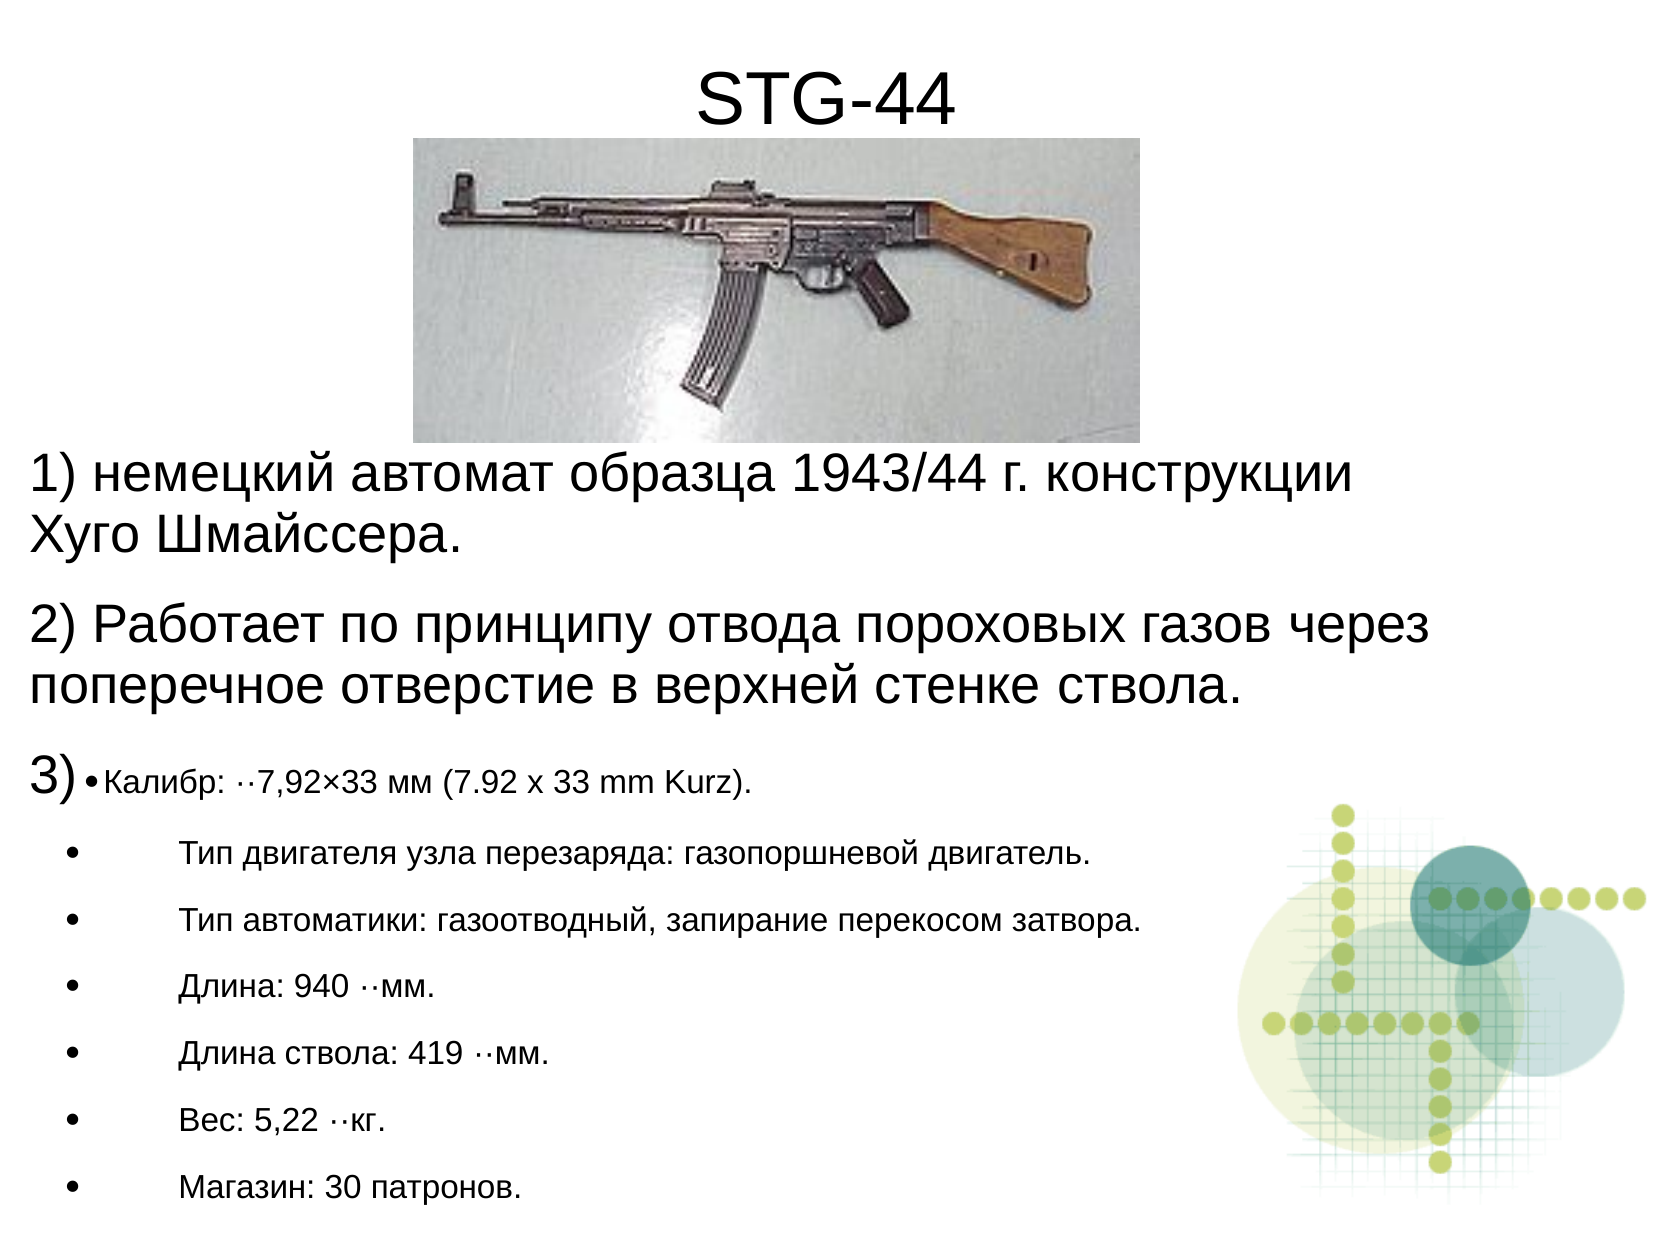

# STG-44
1) немецкий автомат образца 1943/44 г. конструкции Хуго Шмайссера.
2) Работает по принципу отвода пороховых газов через поперечное отверстие в верхней стенке ствола.
3) ·	Калибр: ··7,92×33 мм (7.92 x 33 mm Kurz).
·	Тип двигателя узла перезаряда: газопоршневой двигатель.
·	Тип автоматики: газоотводный, запирание перекосом затвора.
·	Длина: 940 ··мм.
·	Длина ствола: 419 ··мм.
·	Вес: 5,22 ··кг.
·	Магазин: 30 патронов.